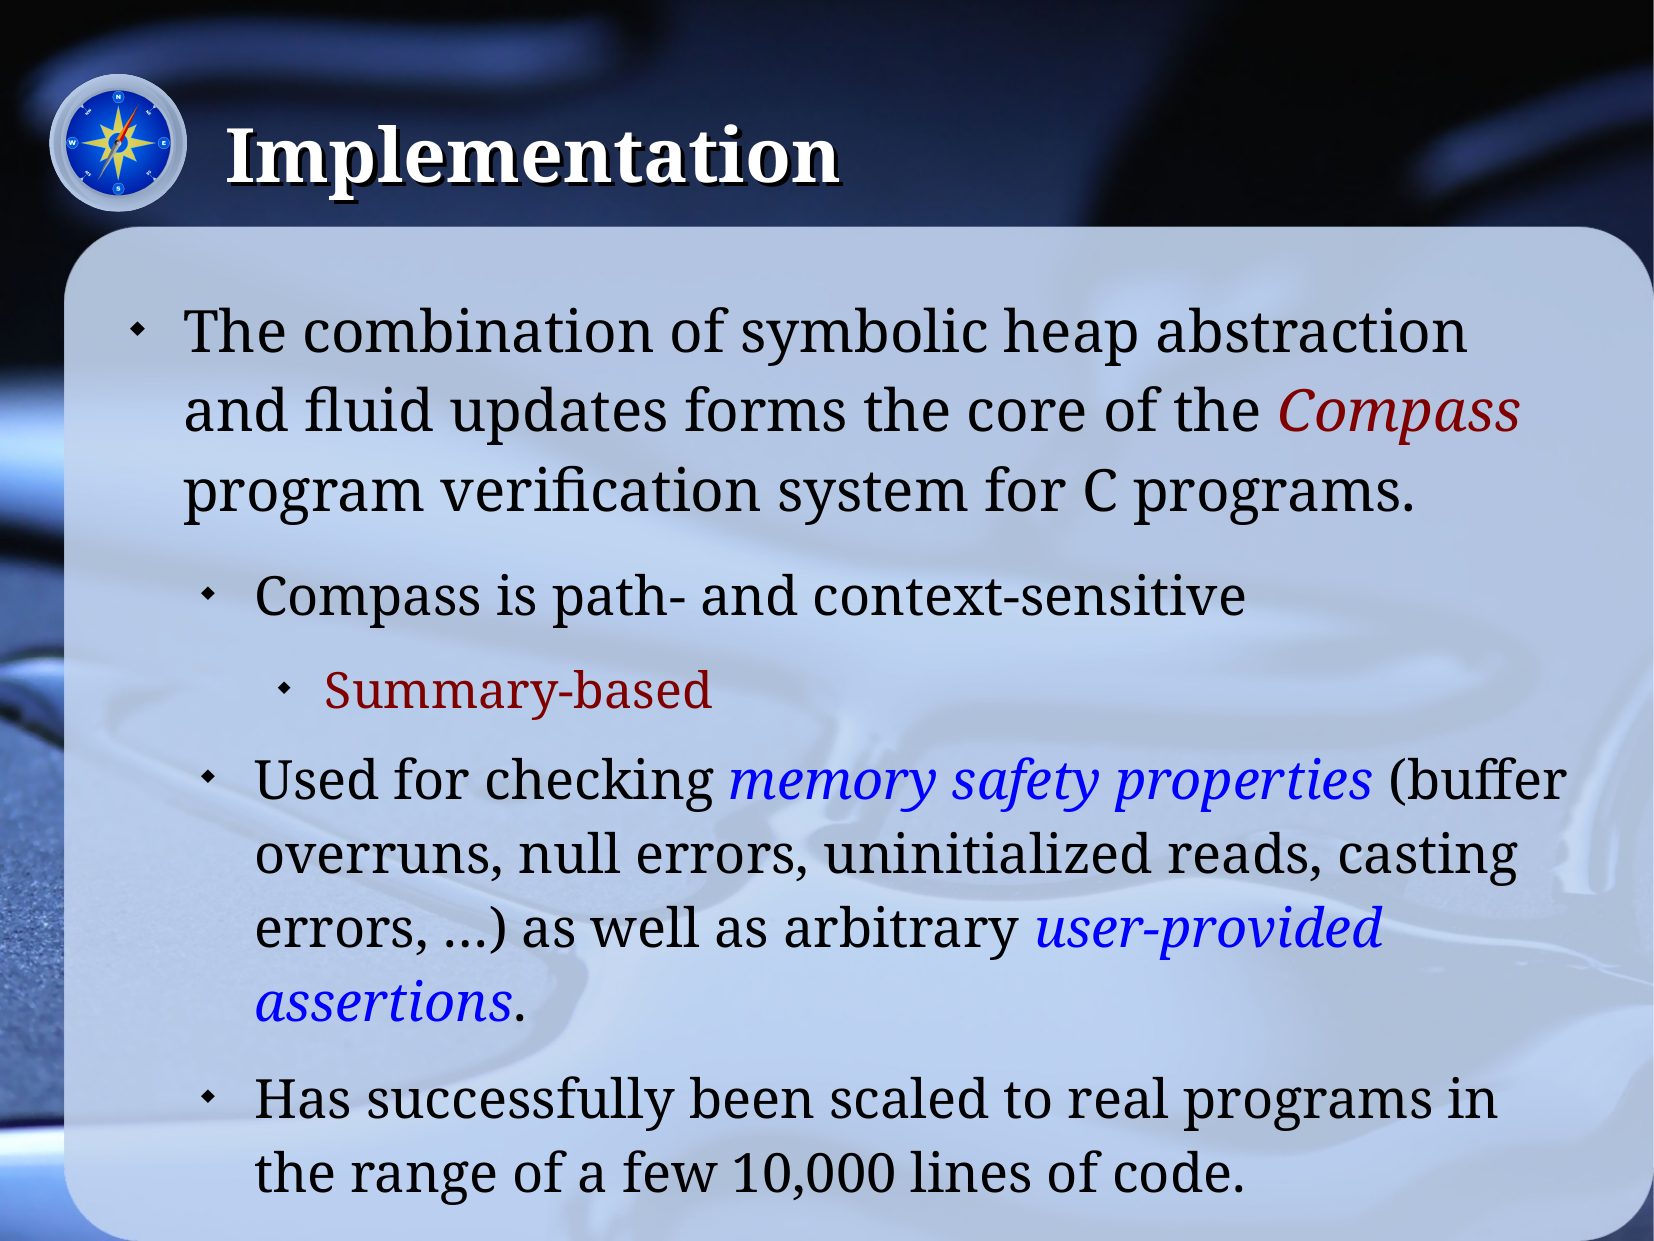

# Implementation
The combination of symbolic heap abstraction and fluid updates forms the core of the Compass program verification system for C programs.
Compass is path- and context-sensitive
Summary-based
Used for checking memory safety properties (buffer overruns, null errors, uninitialized reads, casting errors, …) as well as arbitrary user-provided assertions.
Has successfully been scaled to real programs in the range of a few 10,000 lines of code.